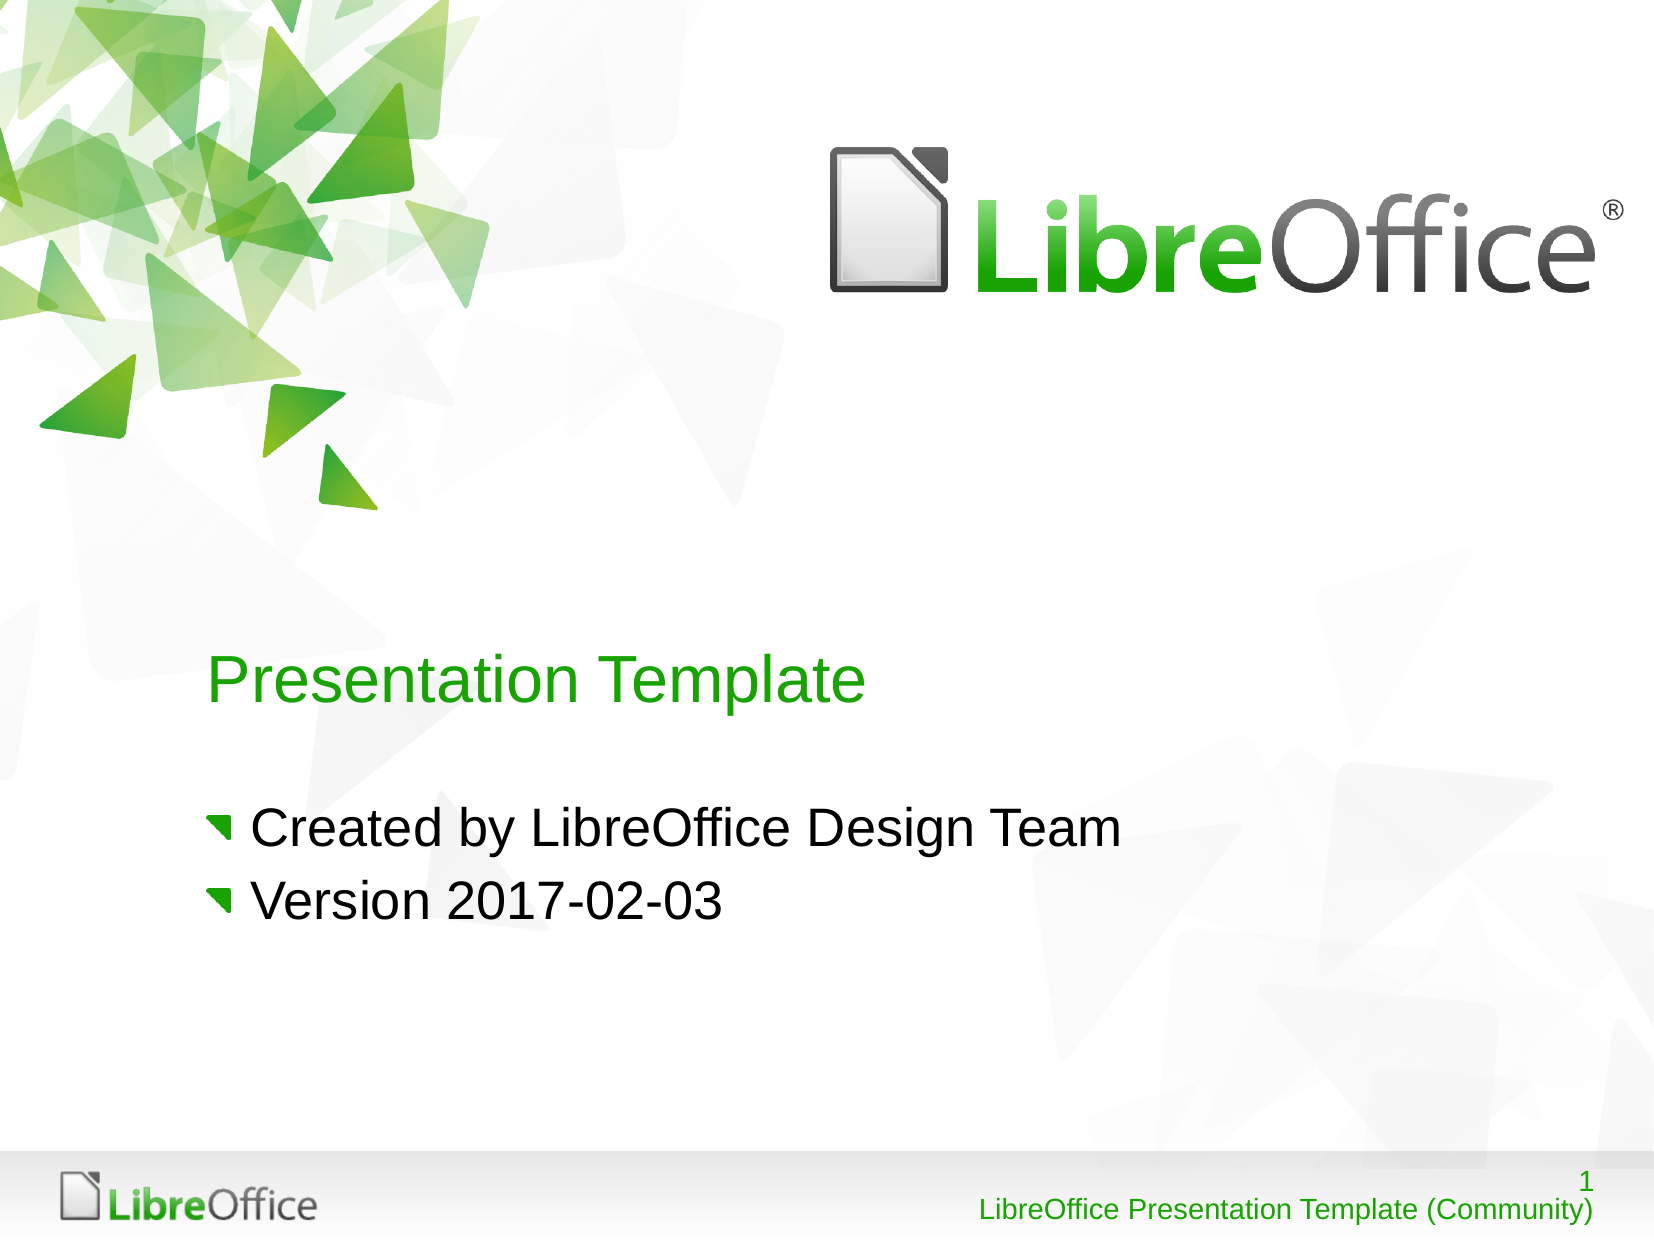

# Presentation Template
Created by LibreOffice Design Team
Version 2017-02-03
1
LibreOffice Presentation Template (Community)